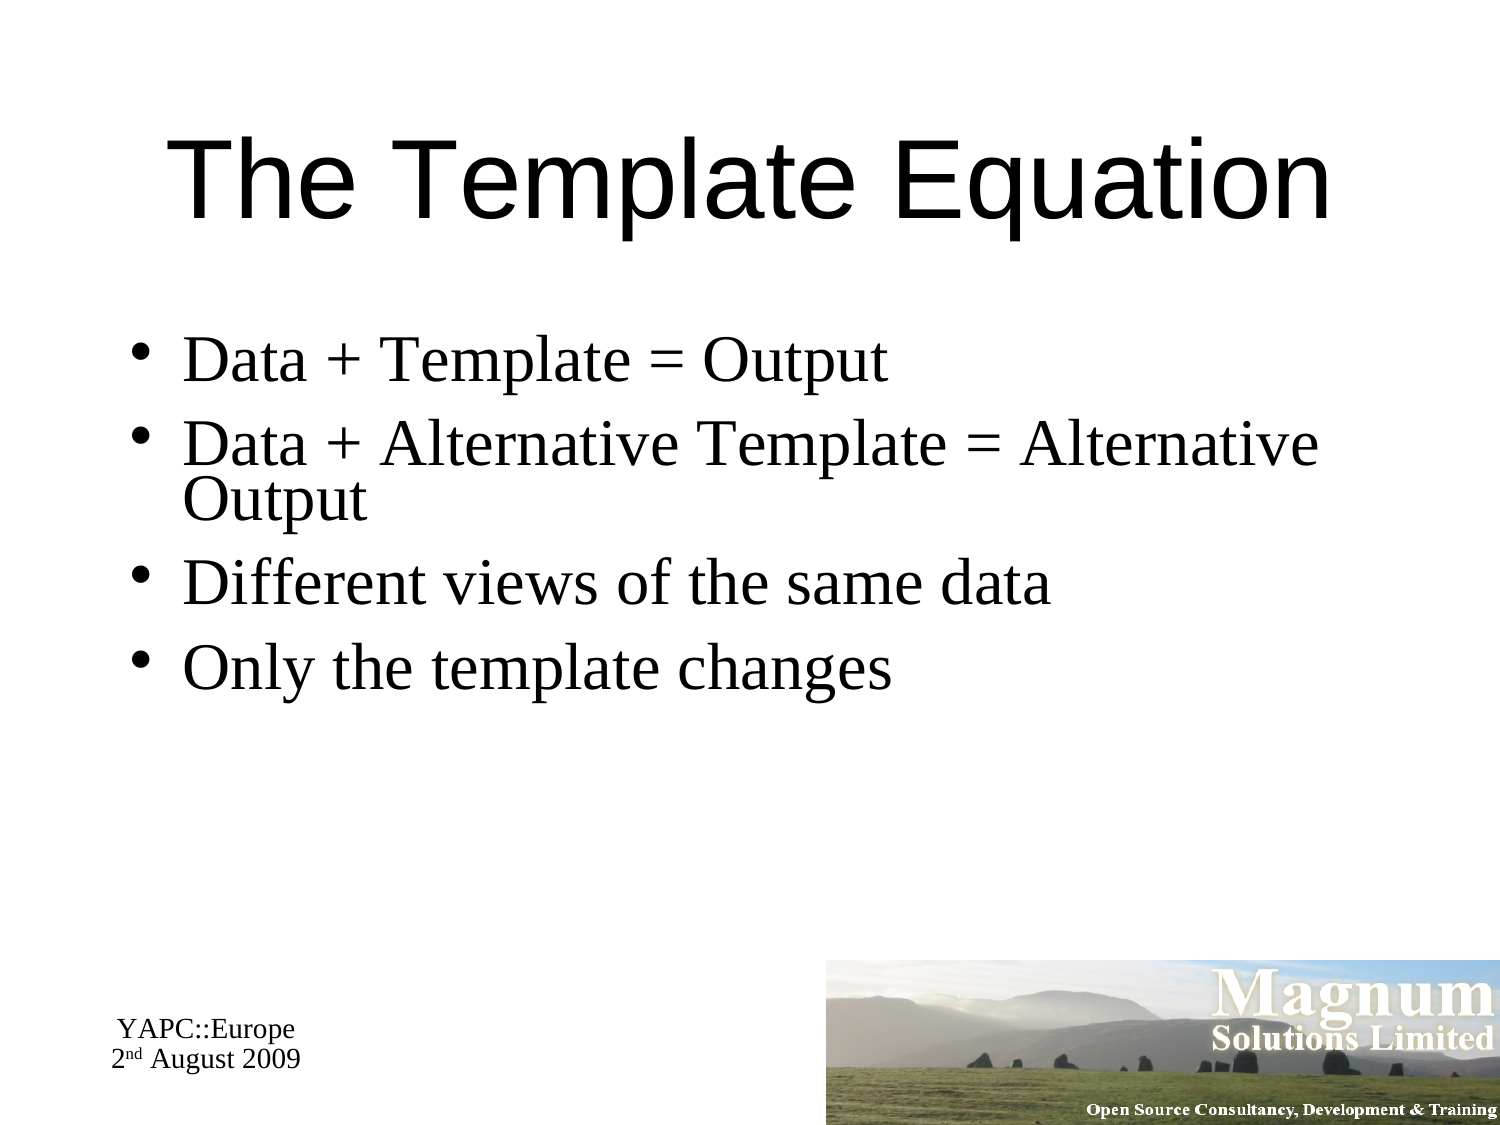

# The Template Equation
Data + Template = Output
Data + Alternative Template = Alternative Output
Different views of the same data
Only the template changes
117